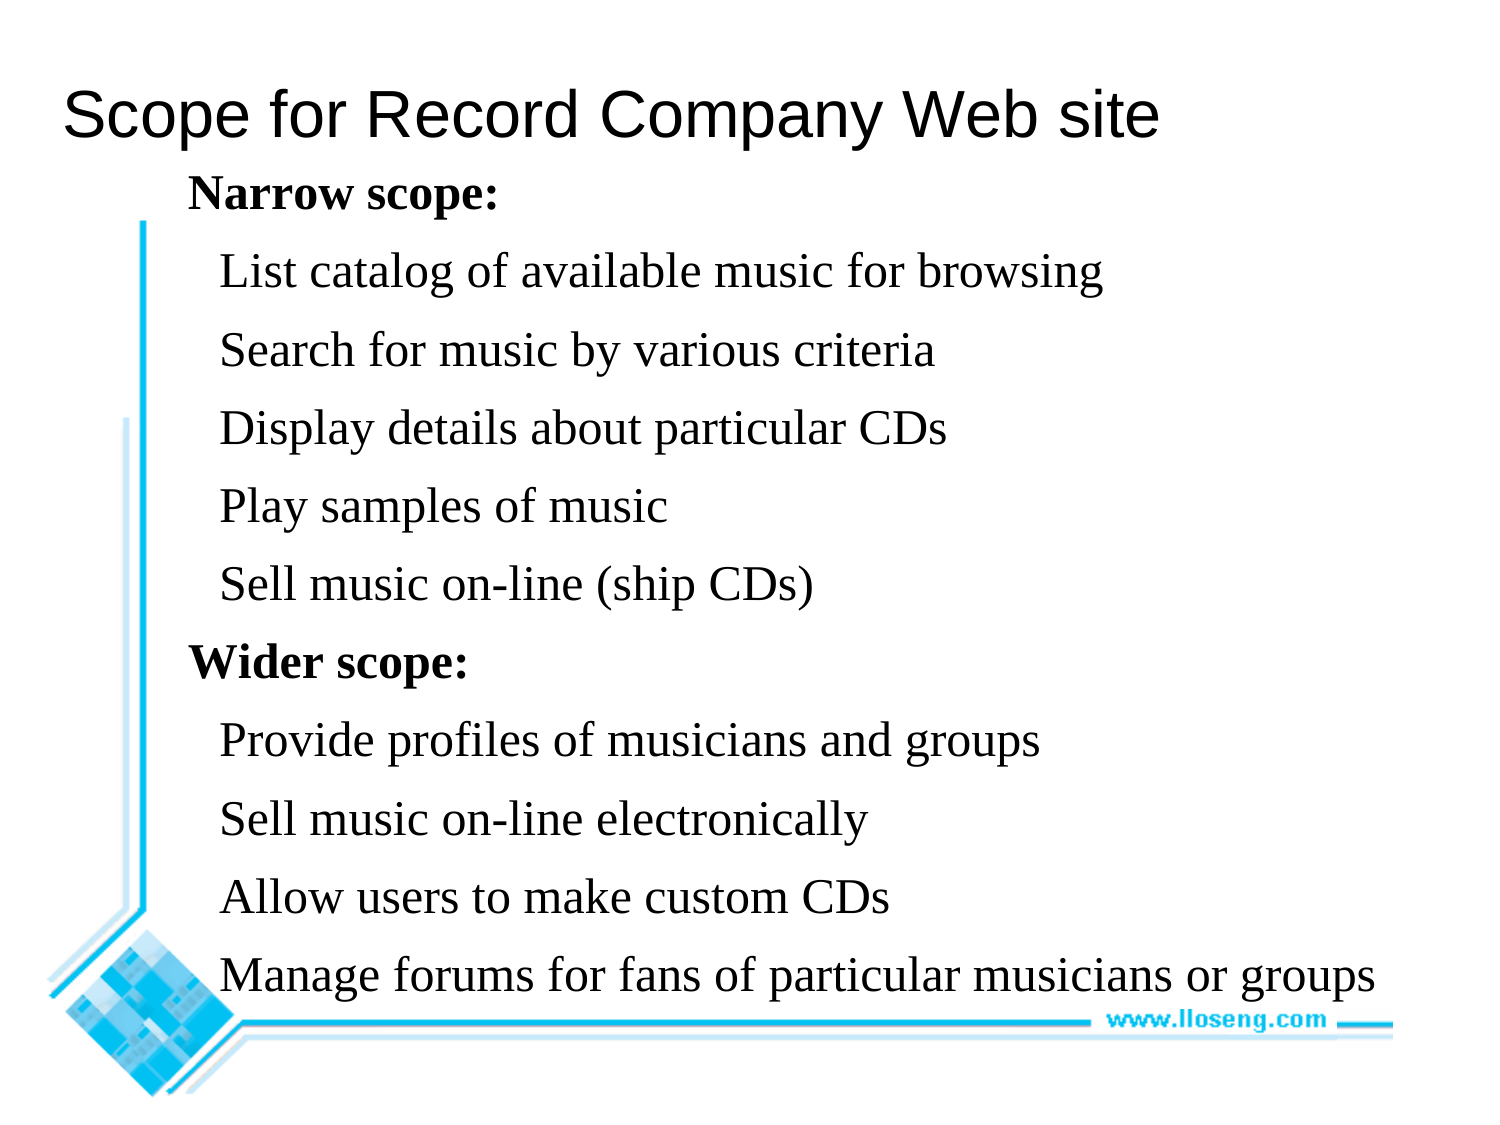

# Scope for Record Company Web site
Narrow scope:
List catalog of available music for browsing
Search for music by various criteria
Display details about particular CDs
Play samples of music
Sell music on-line (ship CDs)
Wider scope:
Provide profiles of musicians and groups
Sell music on-line electronically
Allow users to make custom CDs
Manage forums for fans of particular musicians or groups